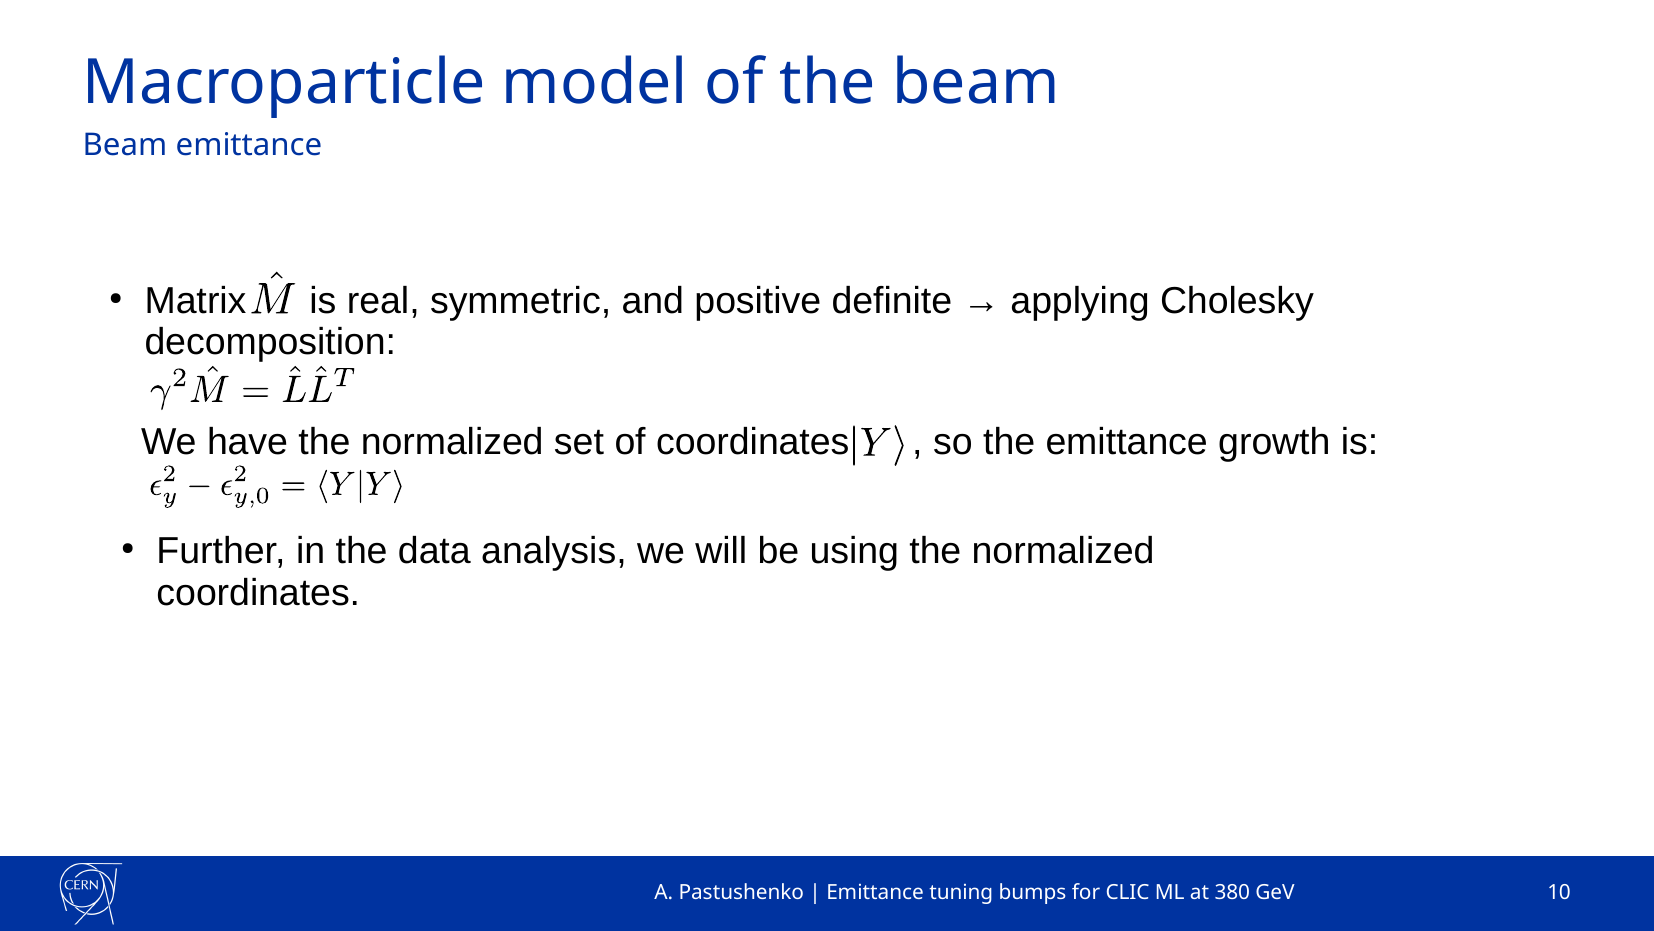

# Macroparticle model of the beam Beam emittance
Matrix is real, symmetric, and positive definite → applying Cholesky decomposition:
We have the normalized set of coordinates , so the emittance growth is:
Further, in the data analysis, we will be using the normalized coordinates.
A. Pastushenko | Emittance tuning bumps for CLIC ML at 380 GeV
10